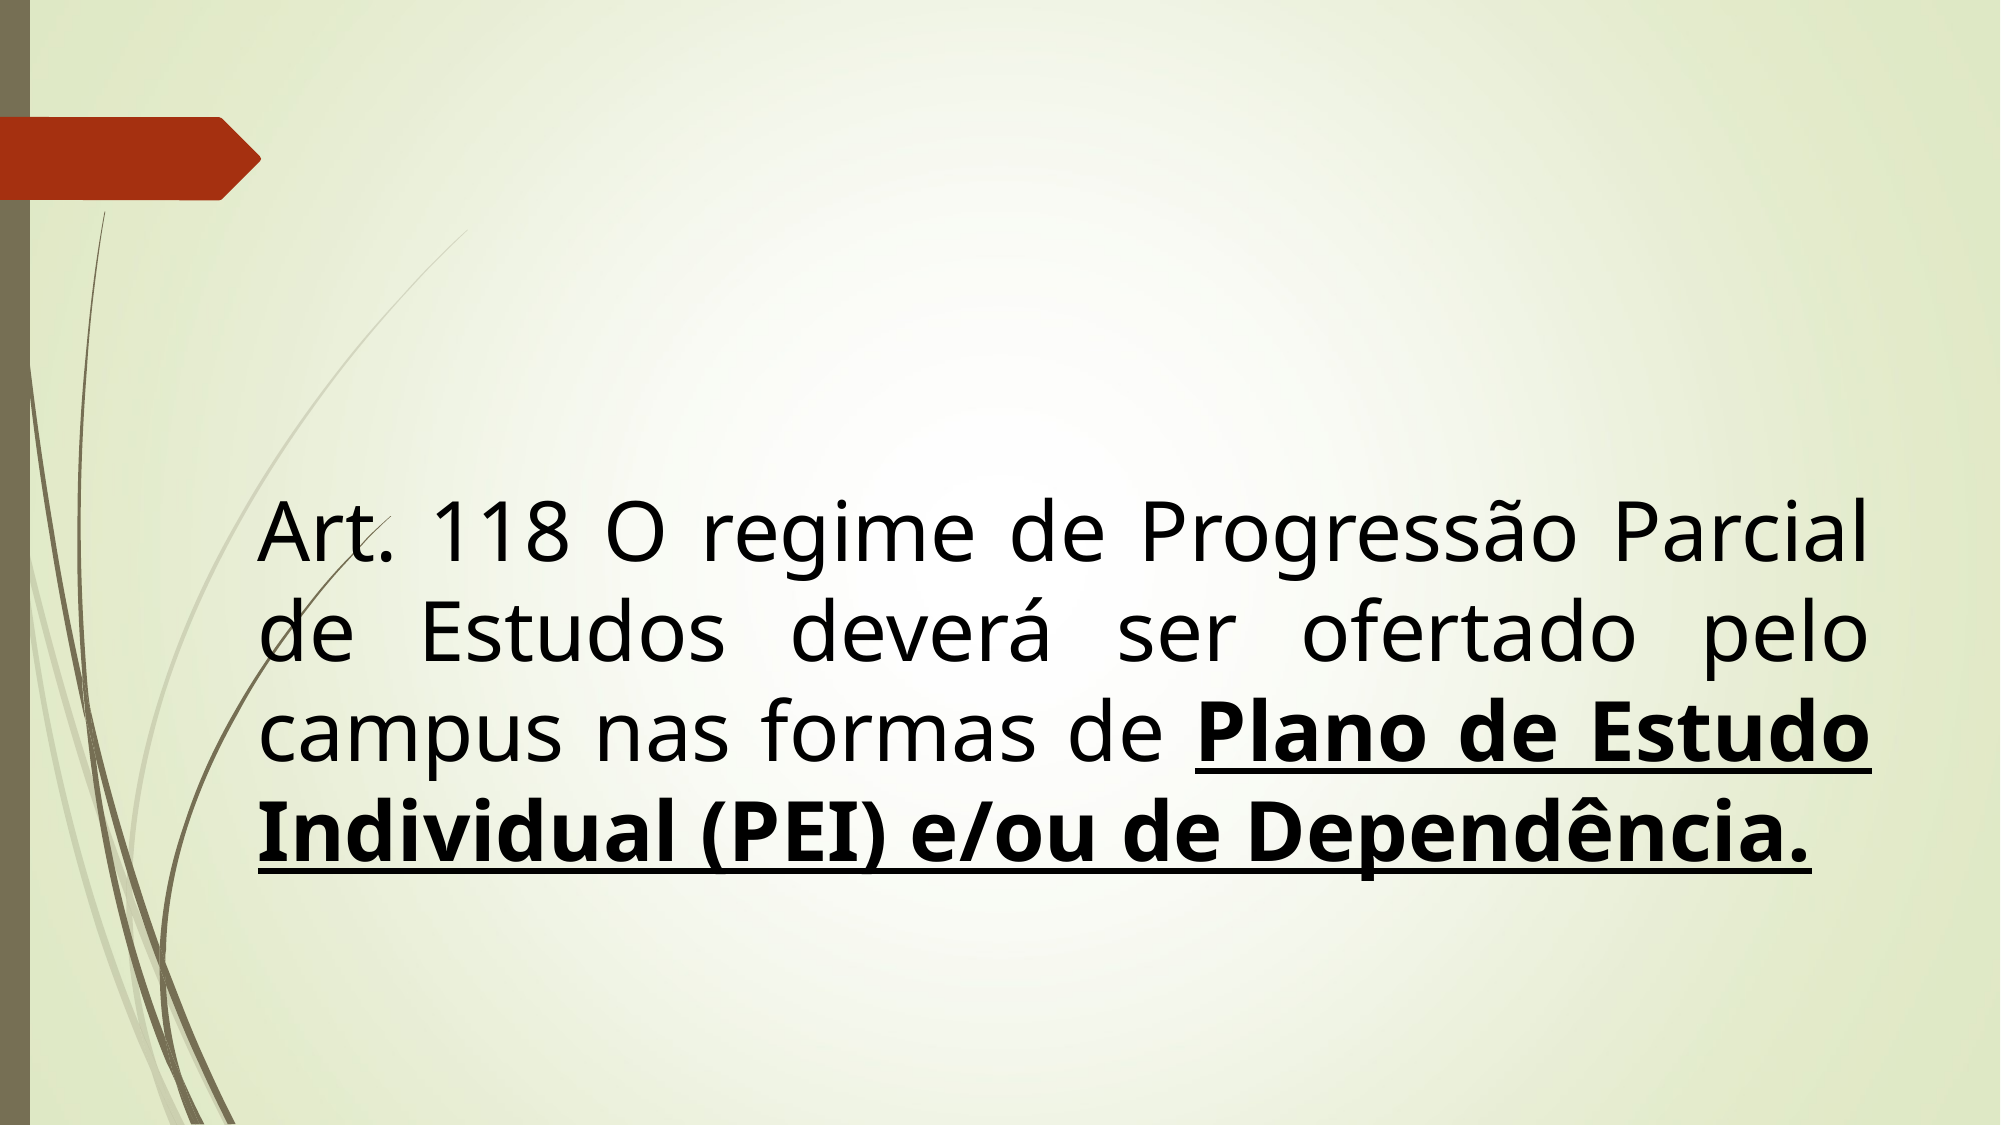

#
Art. 118 O regime de Progressão Parcial de Estudos deverá ser ofertado pelo campus nas formas de Plano de Estudo Individual (PEI) e/ou de Dependência.